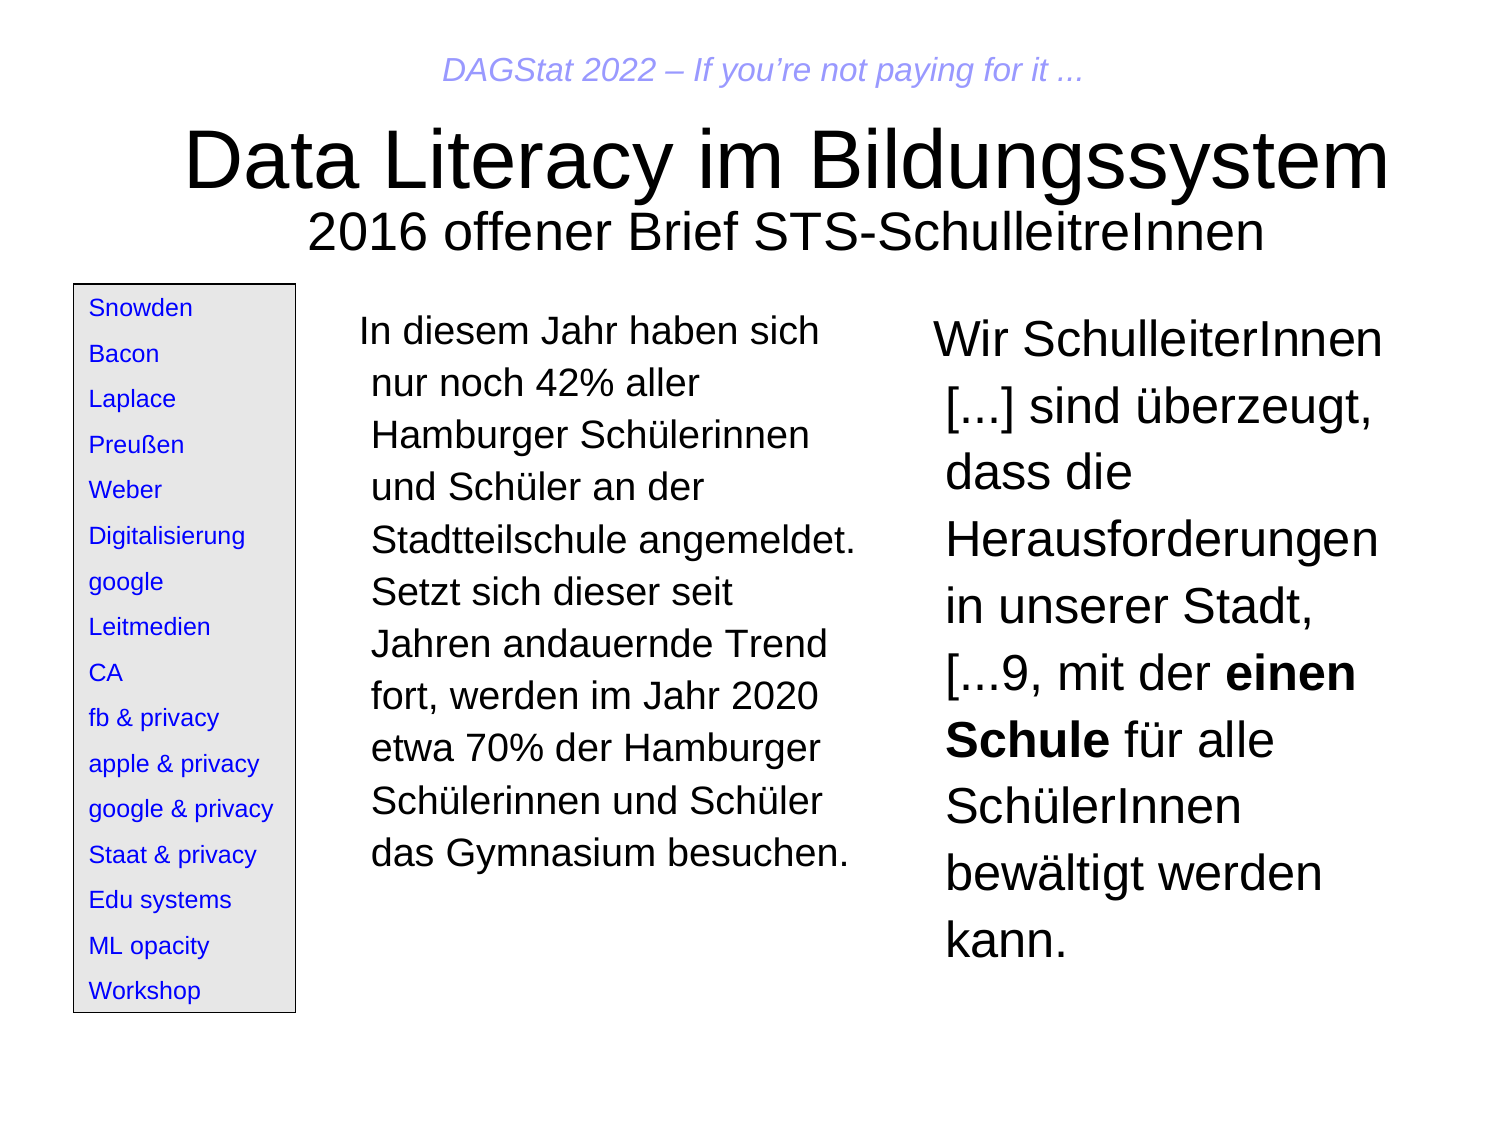

# Data Literacy im Bildungssystem 2016 offener Brief STS-SchulleitreInnen
In diesem Jahr haben sich nur noch 42% aller Hamburger Schülerinnen und Schüler an der Stadtteilschule angemeldet. Setzt sich dieser seit Jahren andauernde Trend fort, werden im Jahr 2020 etwa 70% der Hamburger Schülerinnen und Schüler das Gymnasium besuchen.
Wir SchulleiterInnen [...] sind überzeugt, dass die Herausforderungen in unserer Stadt, [...9, mit der einen Schule für alle SchülerInnen bewältigt werden kann.